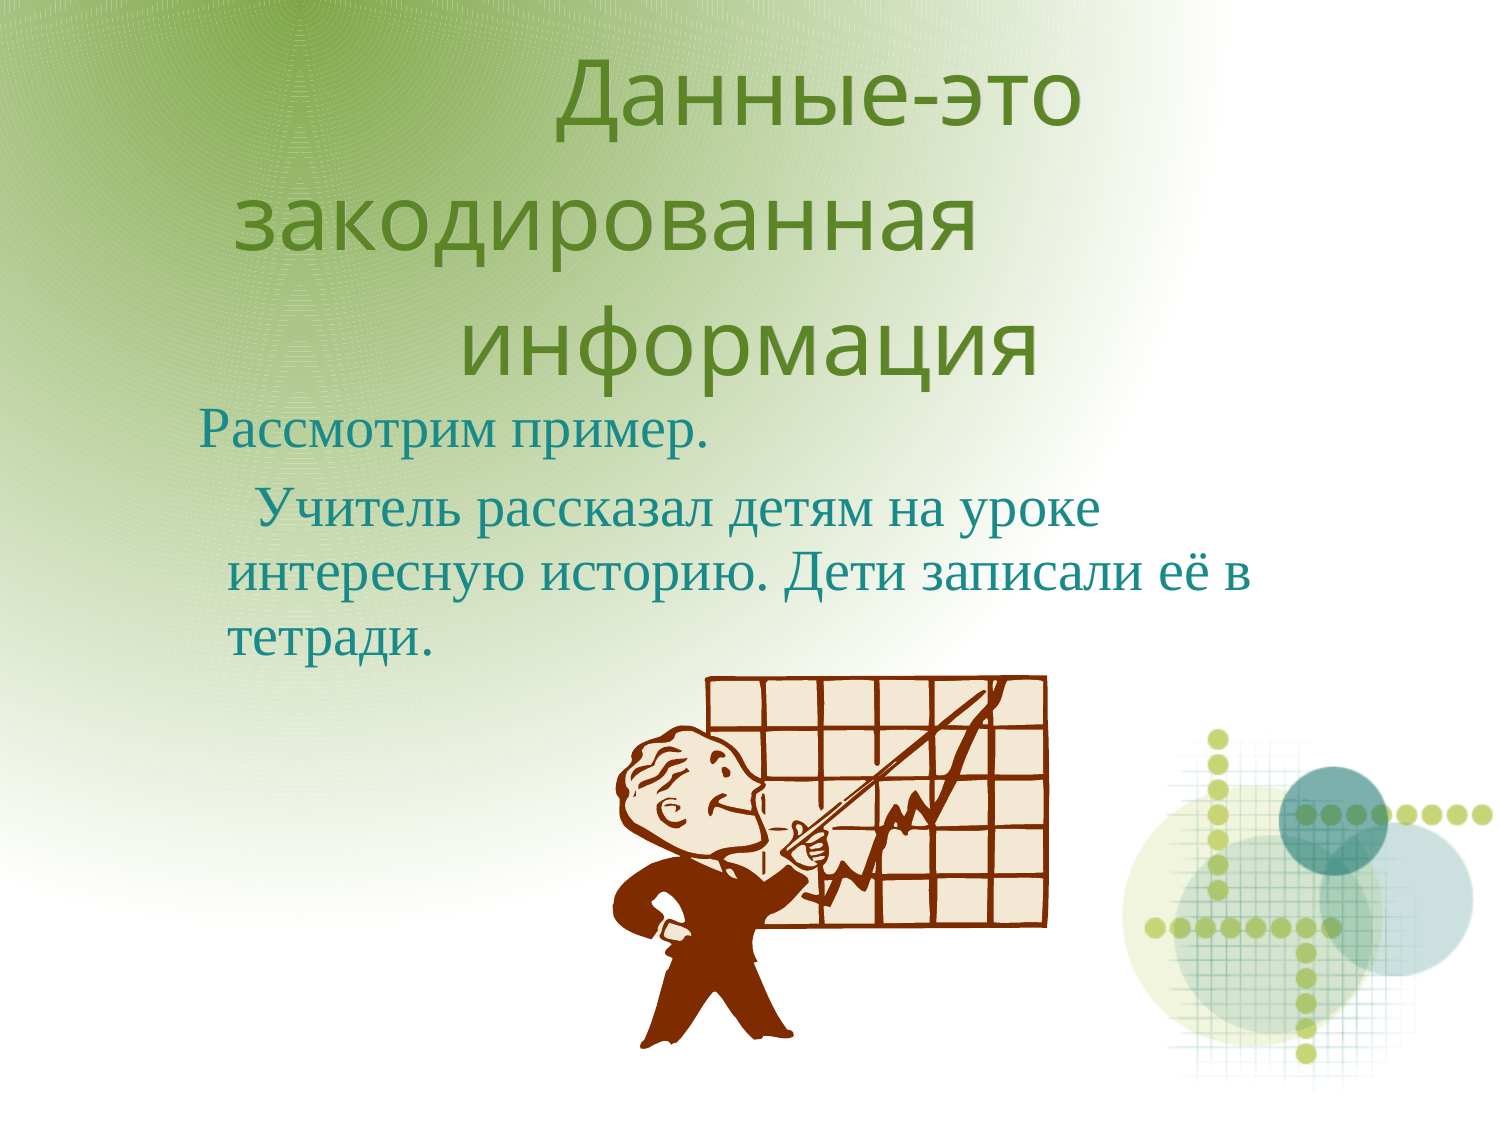

# Данные-это закодированная информация
 Рассмотрим пример.
 Учитель рассказал детям на уроке интересную историю. Дети записали её в тетради.